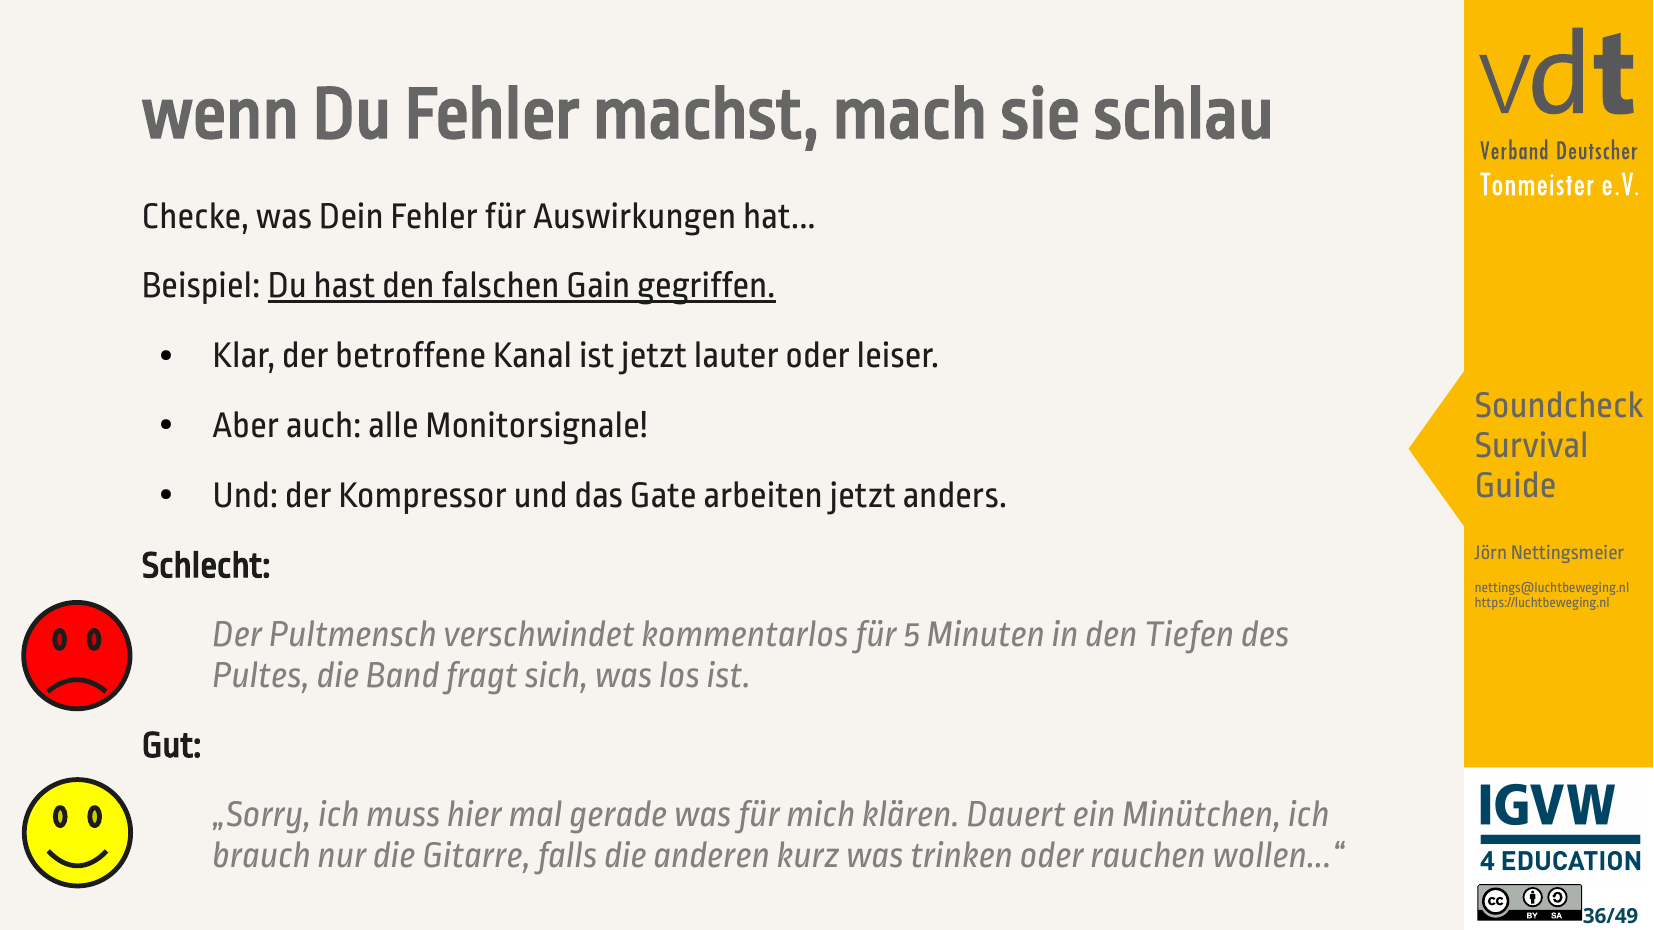

# wenn Du Fehler machst, mach sie schlau
Checke, was Dein Fehler für Auswirkungen hat...
Beispiel: Du hast den falschen Gain gegriffen.
Klar, der betroffene Kanal ist jetzt lauter oder leiser.
Aber auch: alle Monitorsignale!
Und: der Kompressor und das Gate arbeiten jetzt anders.
Schlecht:
Der Pultmensch verschwindet kommentarlos für 5 Minuten in den Tiefen des Pultes, die Band fragt sich, was los ist.
Gut:
„Sorry, ich muss hier mal gerade was für mich klären. Dauert ein Minütchen, ich brauch nur die Gitarre, falls die anderen kurz was trinken oder rauchen wollen...“